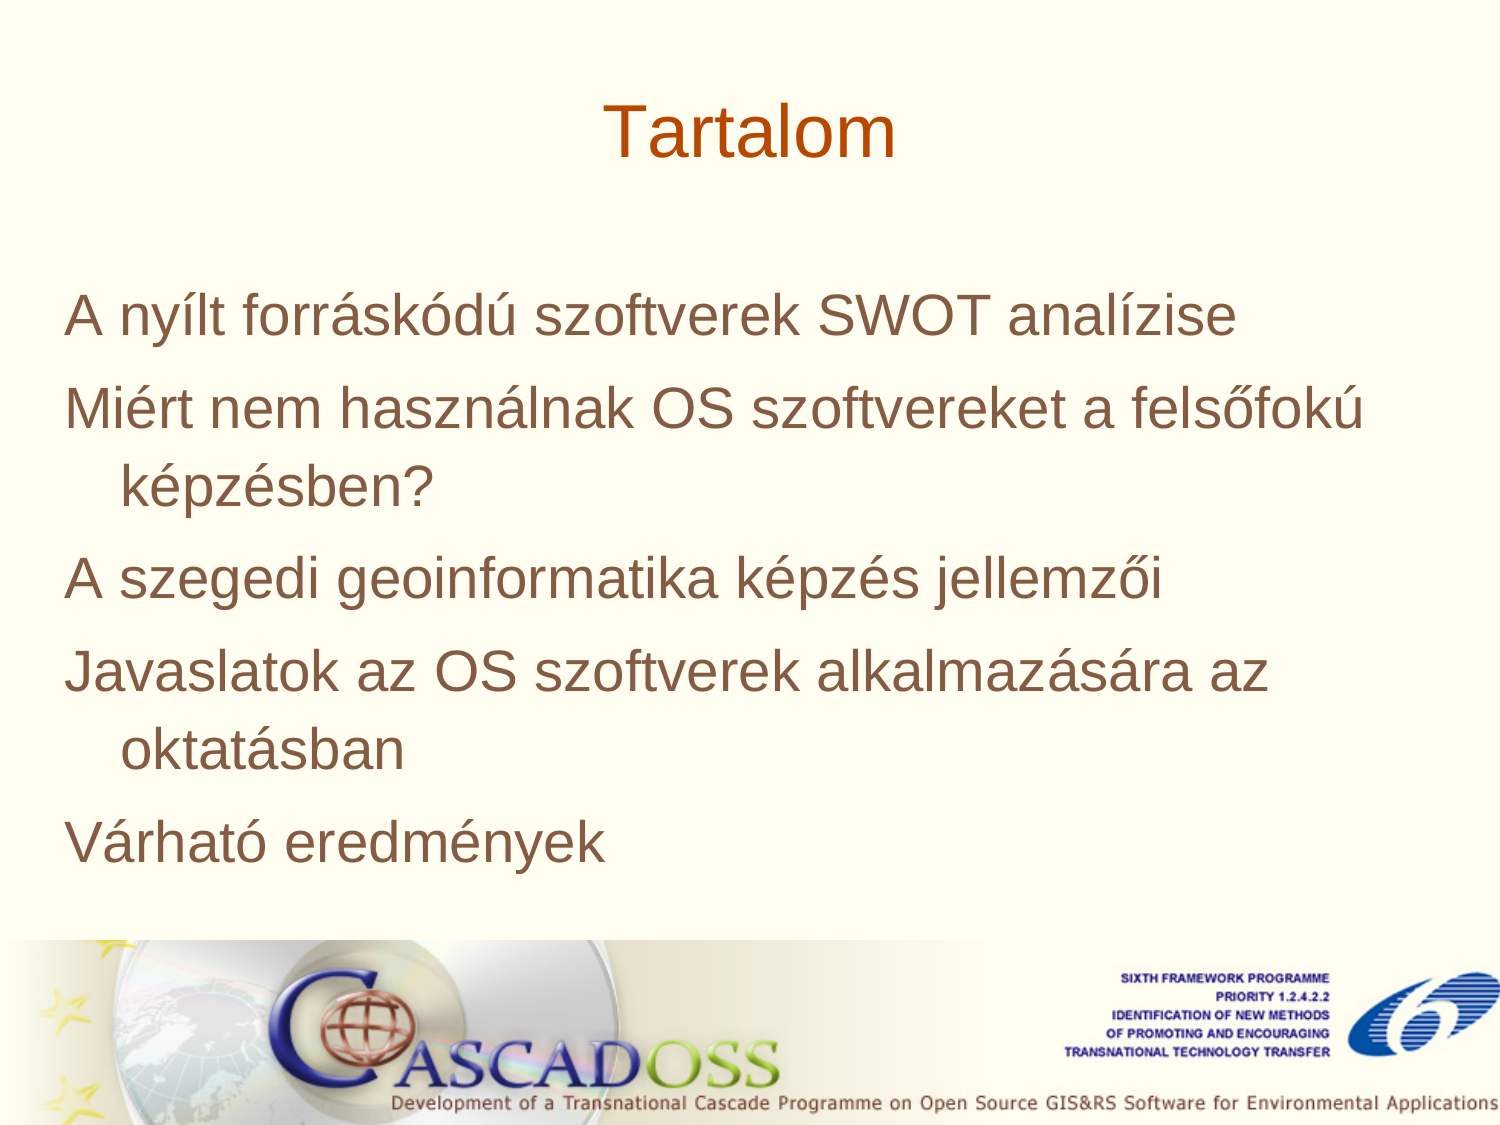

# Tartalom
A nyílt forráskódú szoftverek SWOT analízise
Miért nem használnak OS szoftvereket a felsőfokú képzésben?
A szegedi geoinformatika képzés jellemzői
Javaslatok az OS szoftverek alkalmazására az oktatásban
Várható eredmények